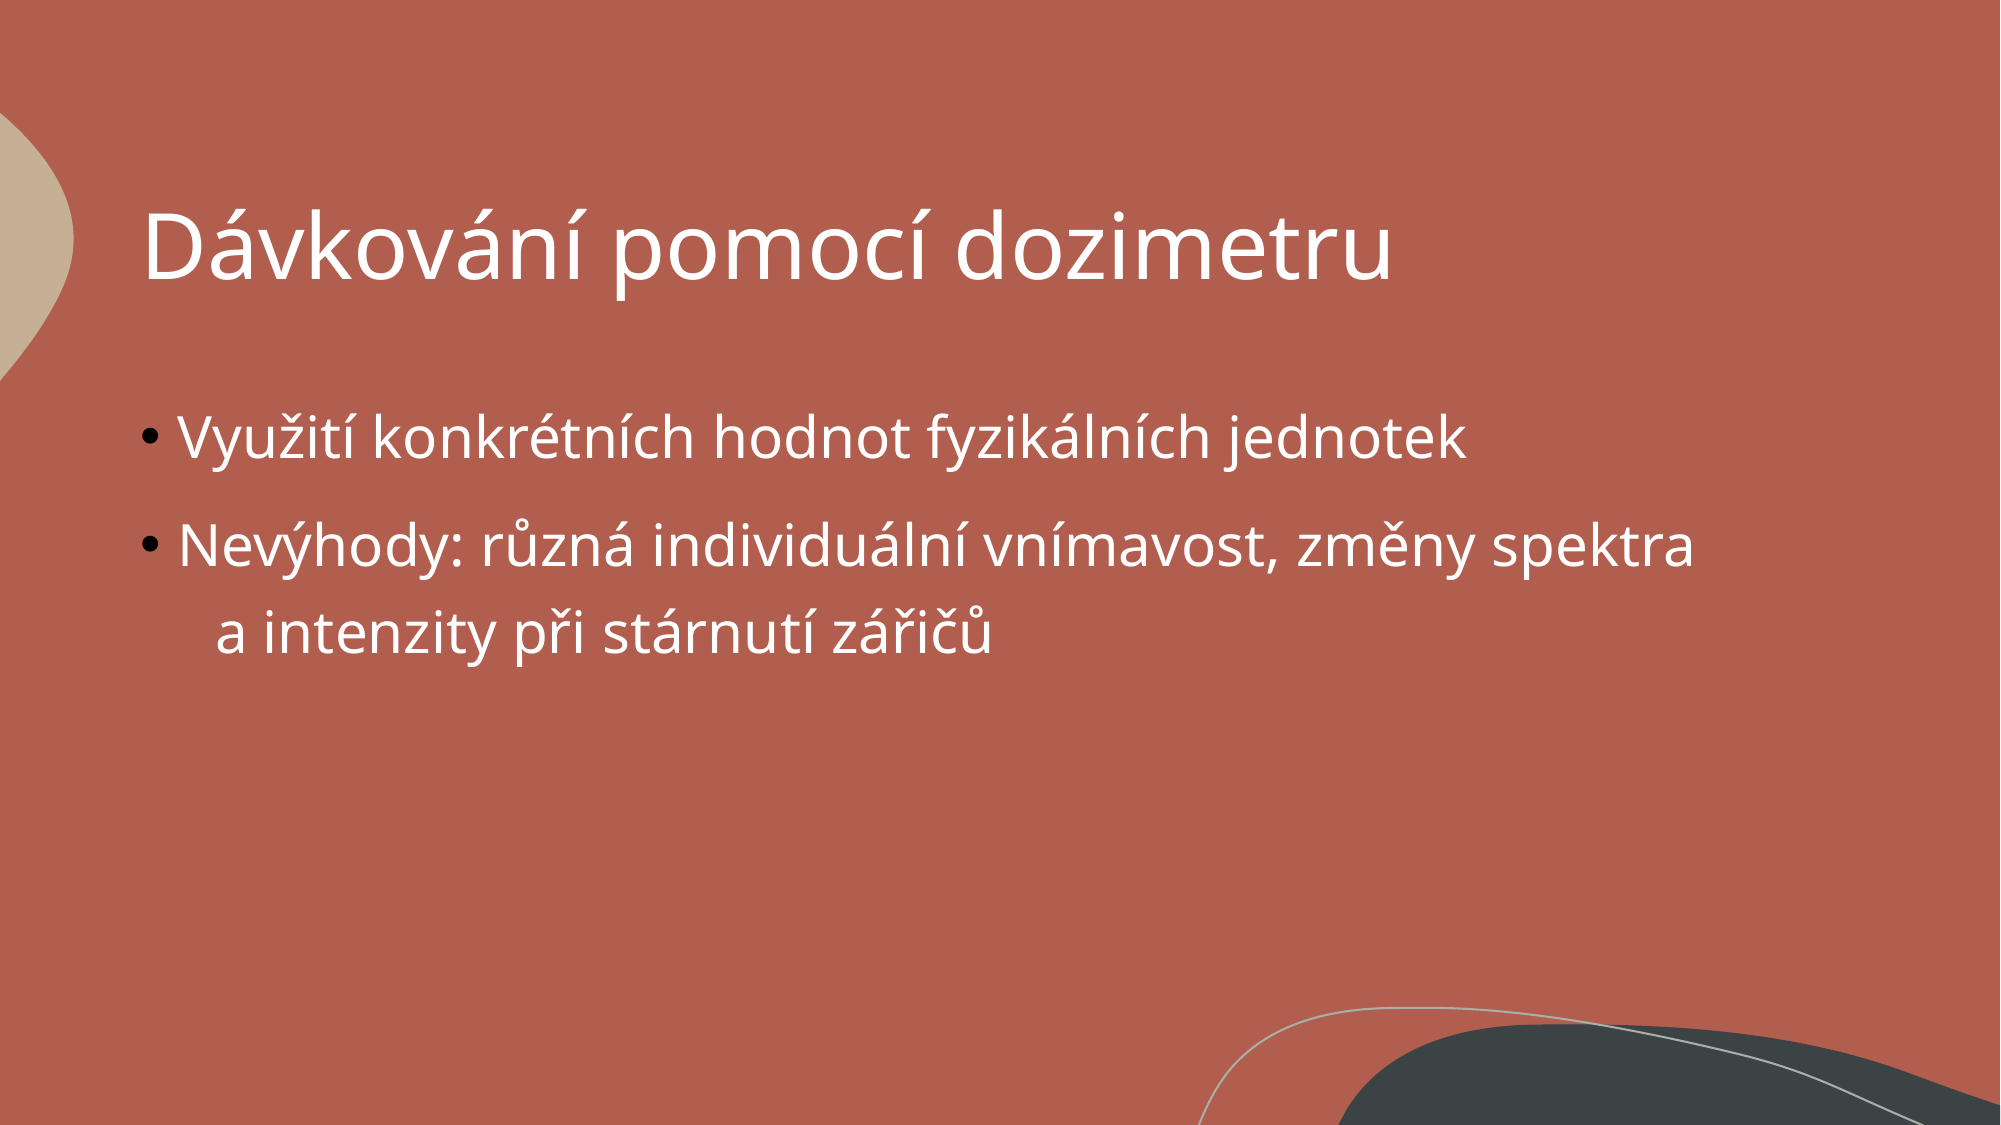

# Dávkování pomocí dozimetru
Využití konkrétních hodnot fyzikálních jednotek
Nevýhody: různá individuální vnímavost, změny spektra a intenzity při stárnutí zářičů